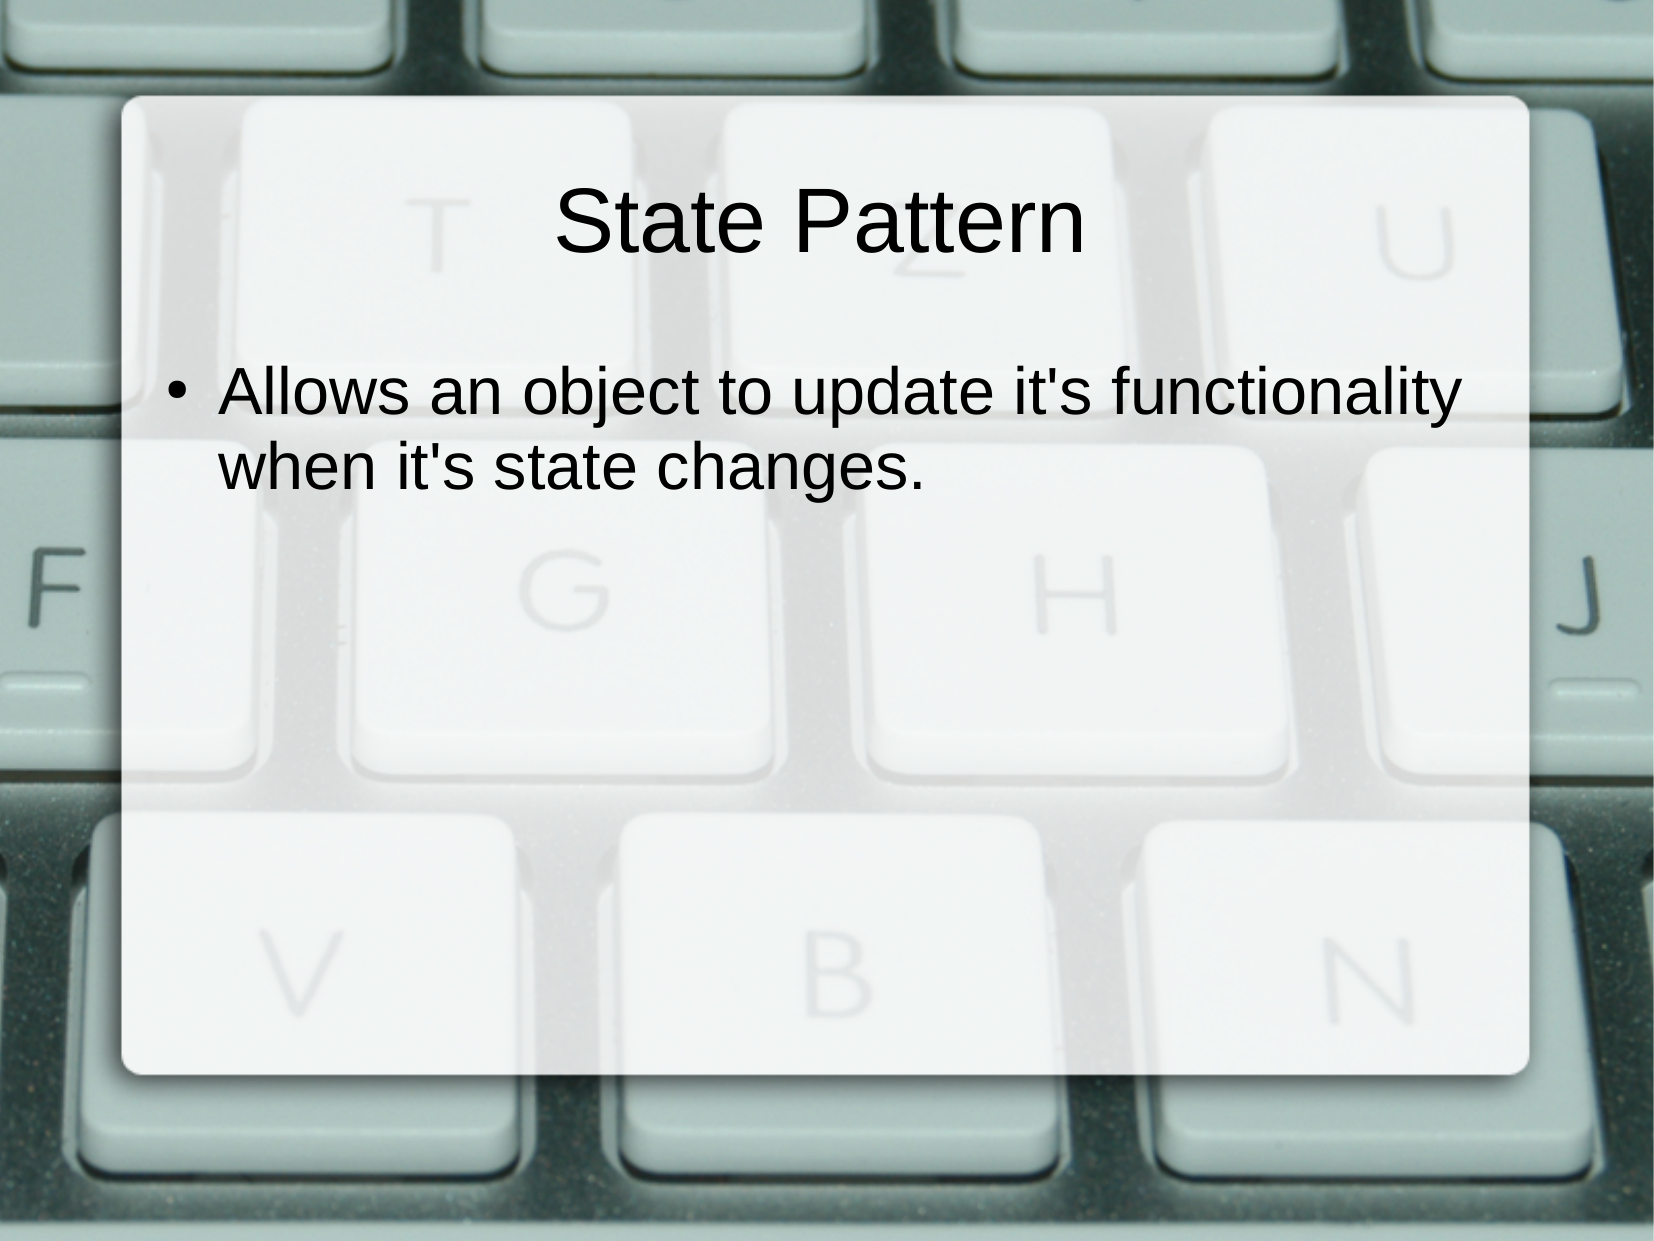

# State Pattern
Allows an object to update it's functionality when it's state changes.